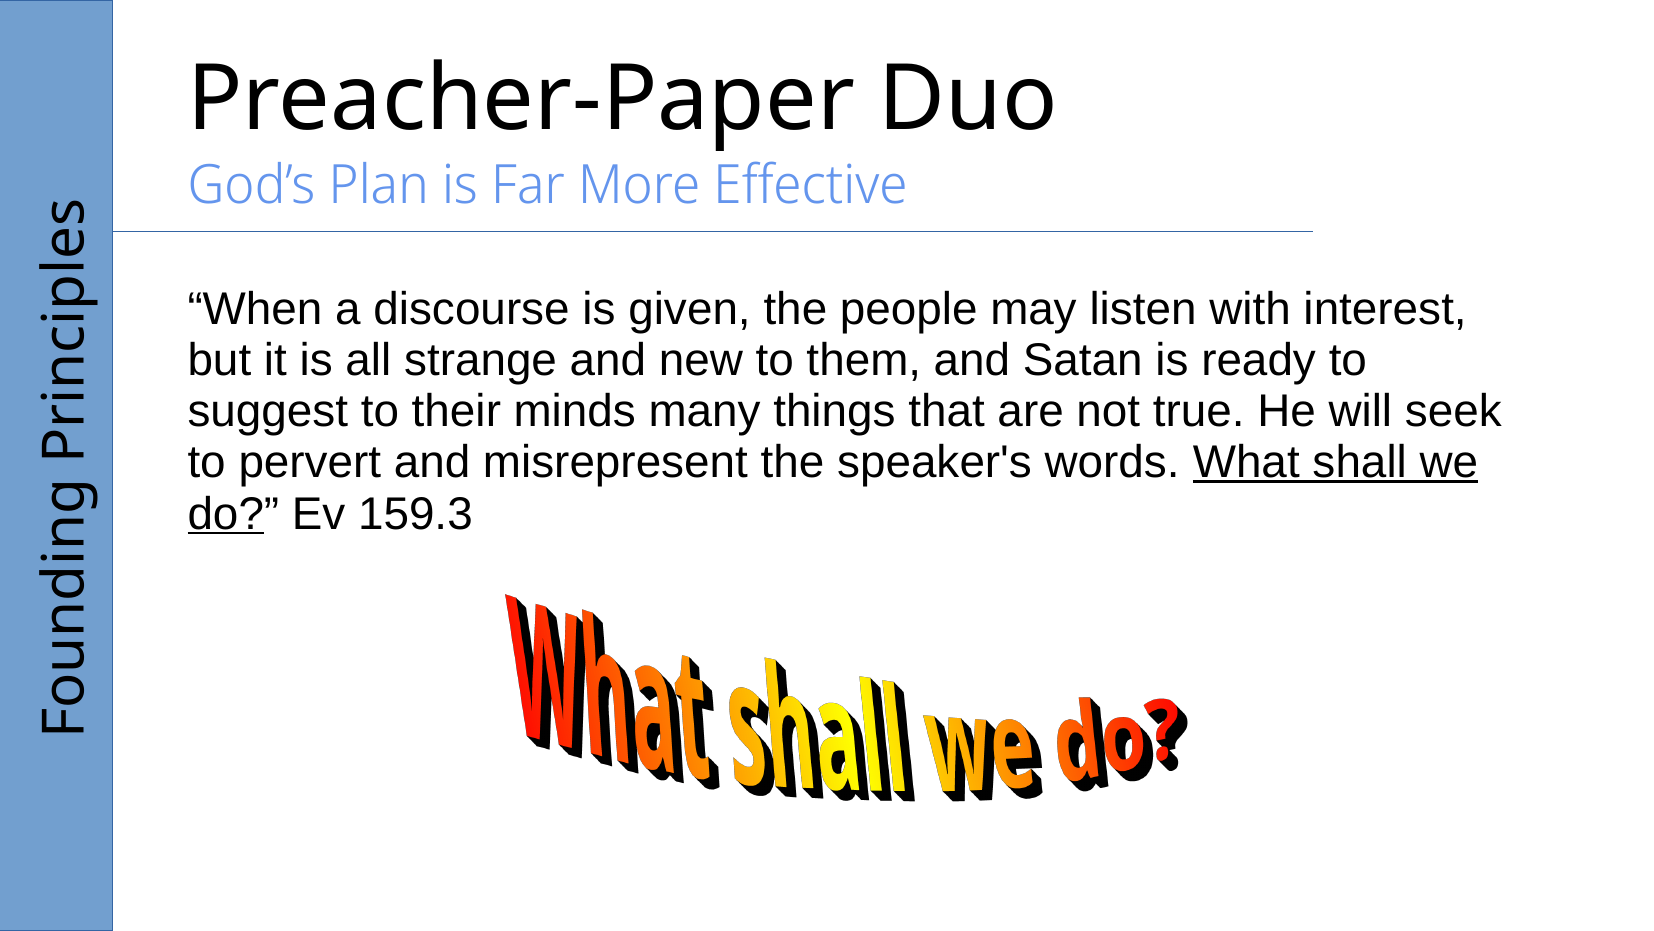

# Preacher-Paper Duo
God’s Plan is Far More Effective
“When a discourse is given, the people may listen with interest, but it is all strange and new to them, and Satan is ready to suggest to their minds many things that are not true. He will seek to pervert and misrepresent the speaker's words. What shall we do?” Ev 159.3
Founding Principles
What shall we do?